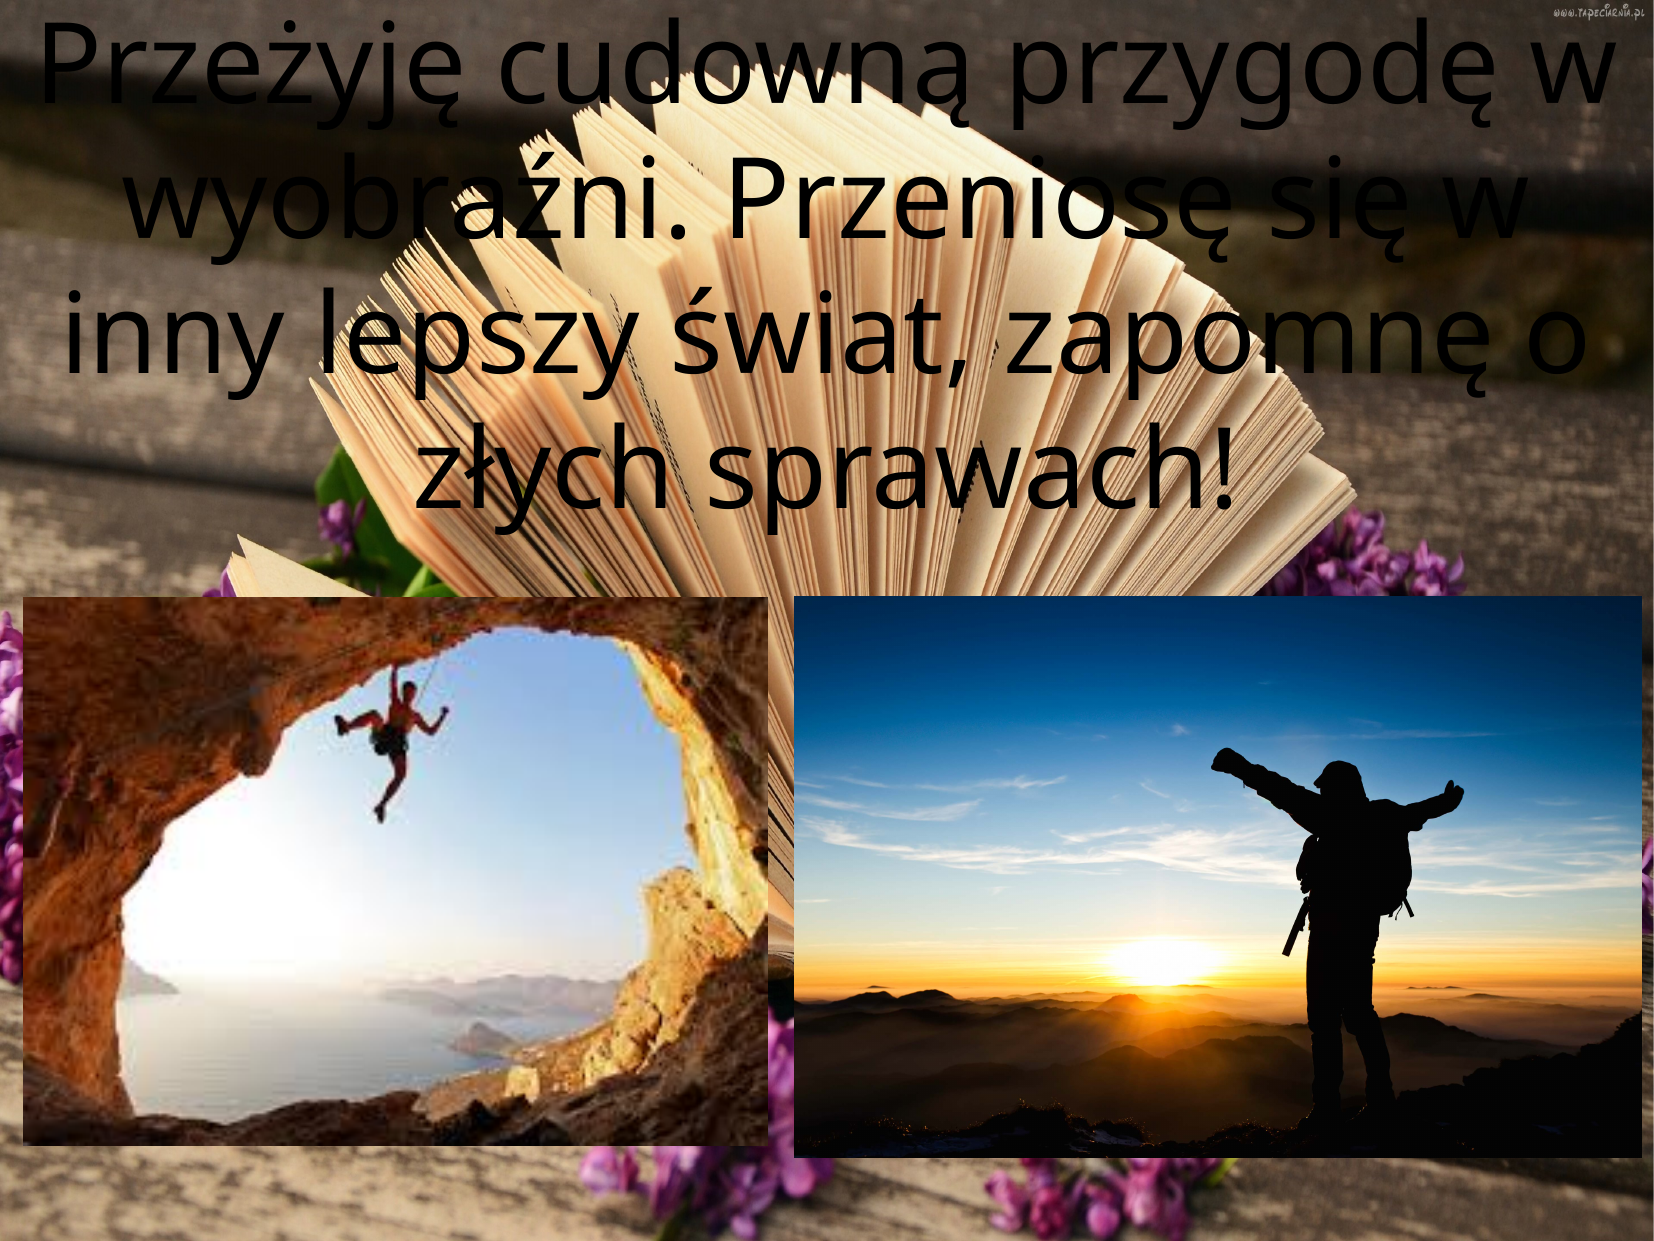

# Przeżyję cudowną przygodę w wyobraźni. Przeniosę się w inny lepszy świat, zapomnę o złych sprawach!